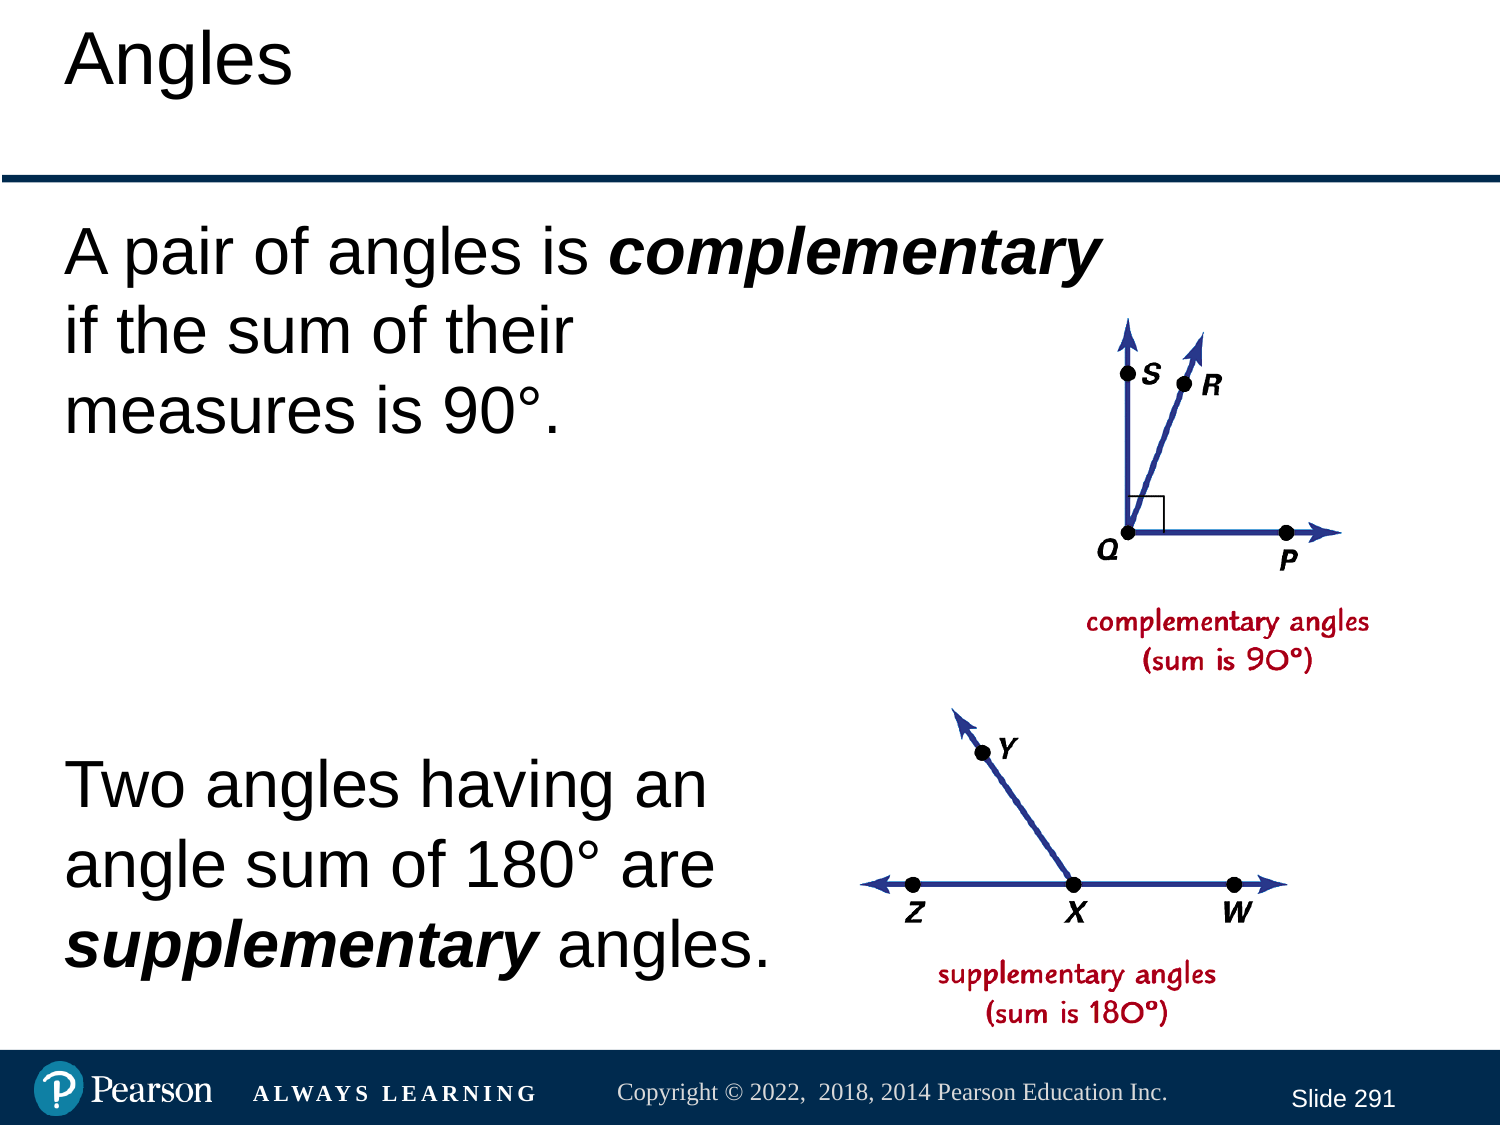

# Angles
A pair of angles is complementary
if the sum of their
measures is 90°.
Two angles having an
angle sum of 180° are
supplementary angles.